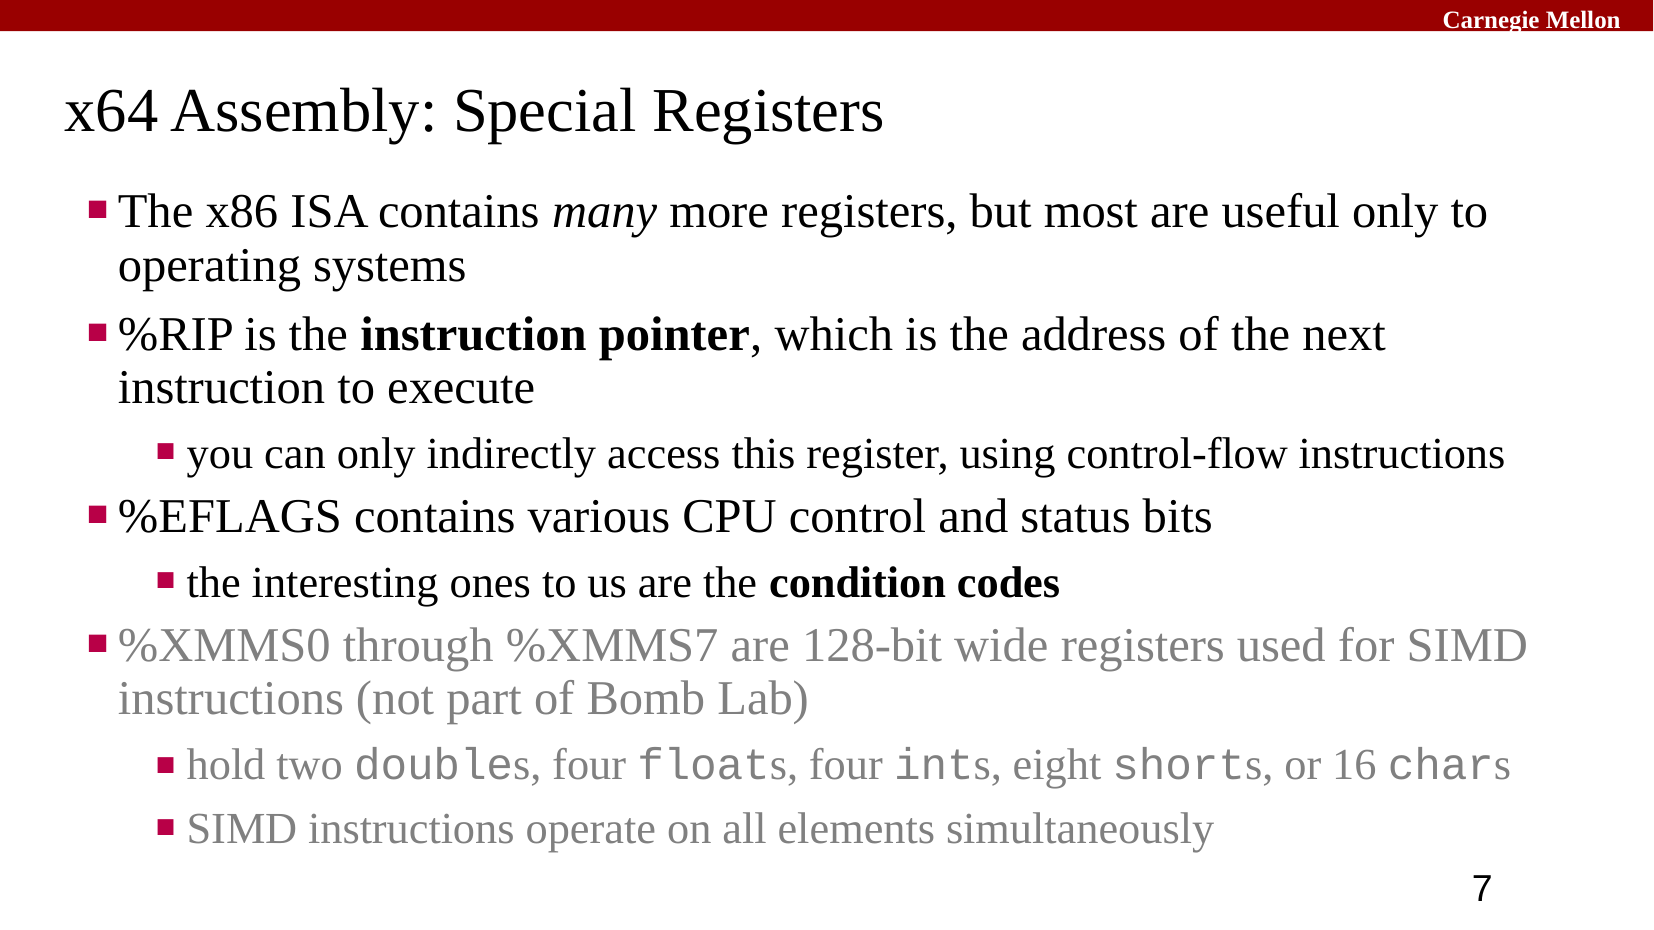

# x64 Assembly: Special Registers
The x86 ISA contains many more registers, but most are useful only to operating systems
%RIP is the instruction pointer, which is the address of the next instruction to execute
you can only indirectly access this register, using control-flow instructions
%EFLAGS contains various CPU control and status bits
the interesting ones to us are the condition codes
%XMMS0 through %XMMS7 are 128-bit wide registers used for SIMD instructions (not part of Bomb Lab)
hold two doubles, four floats, four ints, eight shorts, or 16 chars
SIMD instructions operate on all elements simultaneously